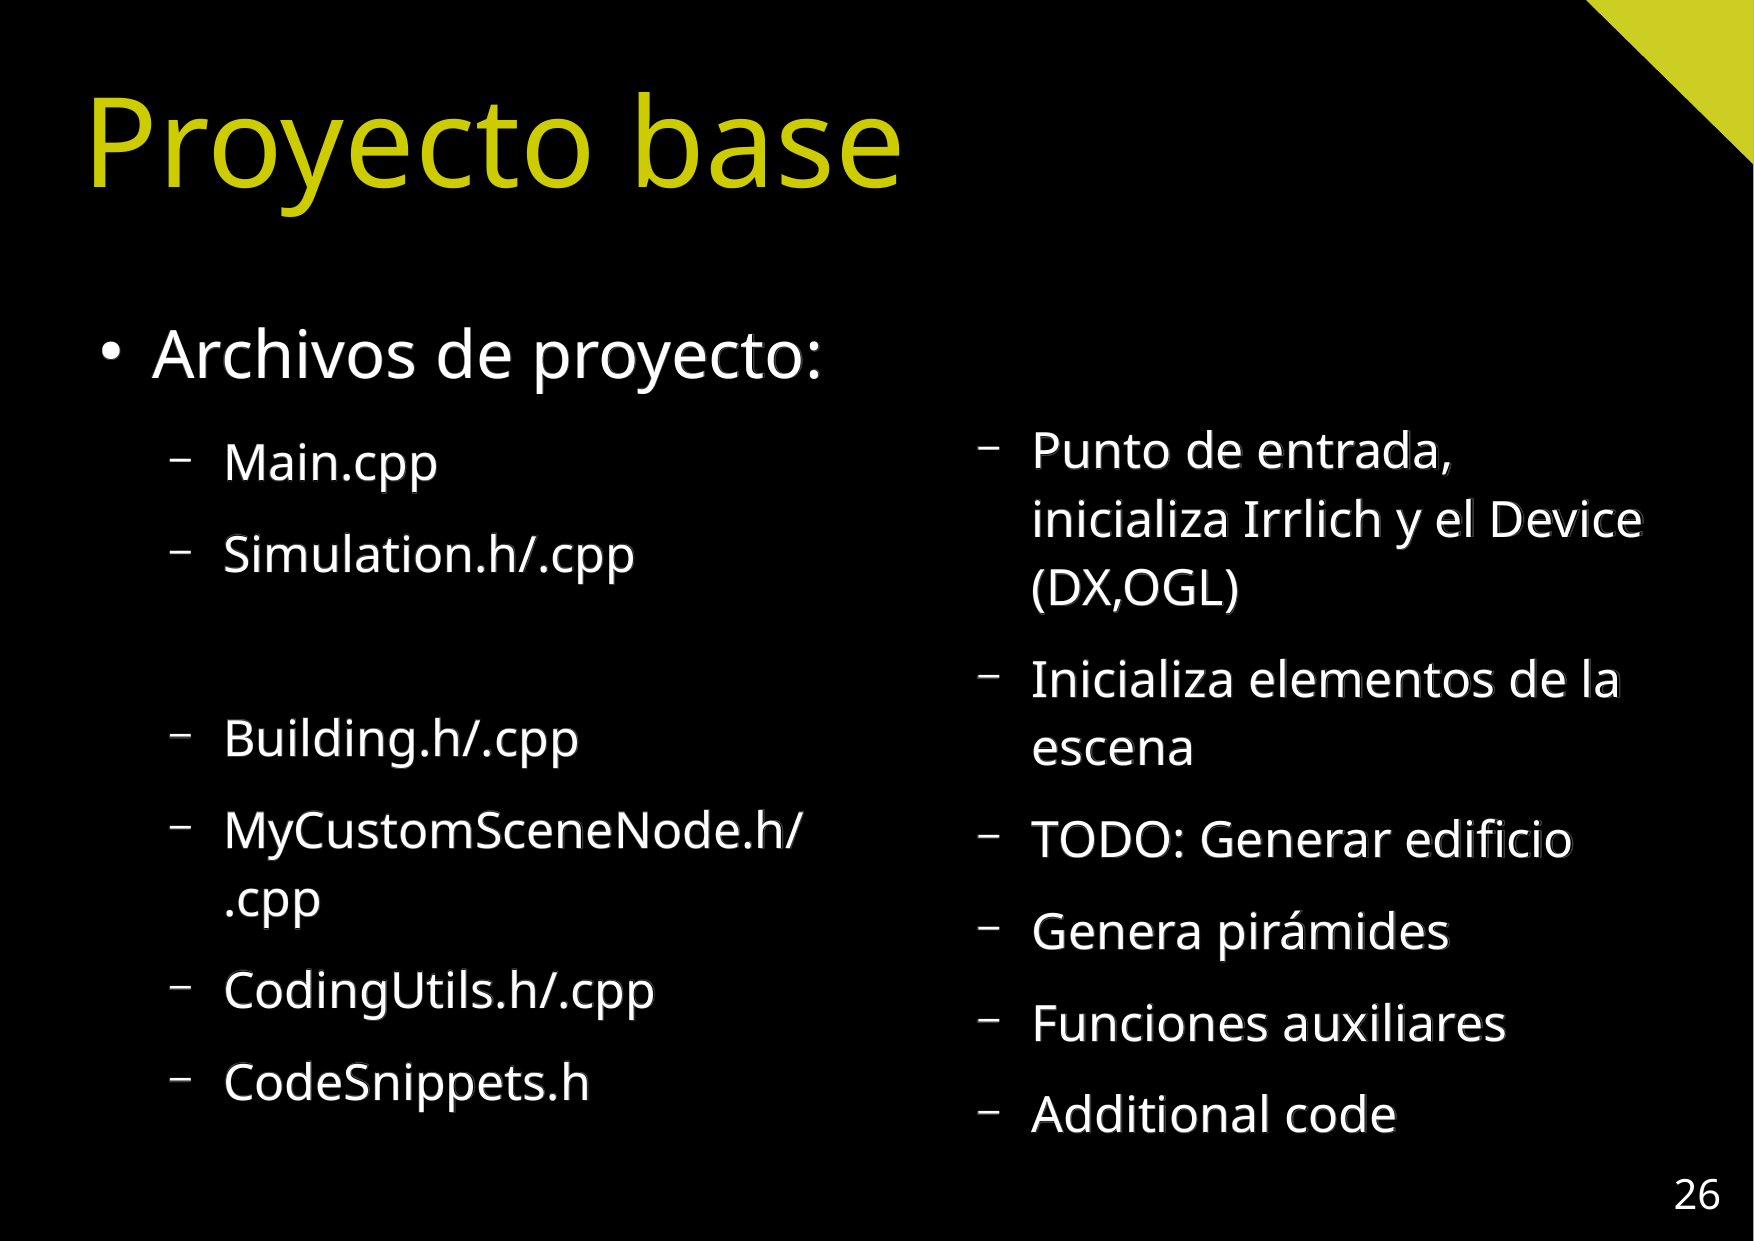

# Proyecto base
Punto de entrada, inicializa Irrlich y el Device (DX,OGL)
Inicializa elementos de la escena
TODO: Generar edificio
Genera pirámides
Funciones auxiliares
Additional code
Archivos de proyecto:
Main.cpp
Simulation.h/.cpp
Building.h/.cpp
MyCustomSceneNode.h/
.cpp
CodingUtils.h/.cpp
CodeSnippets.h